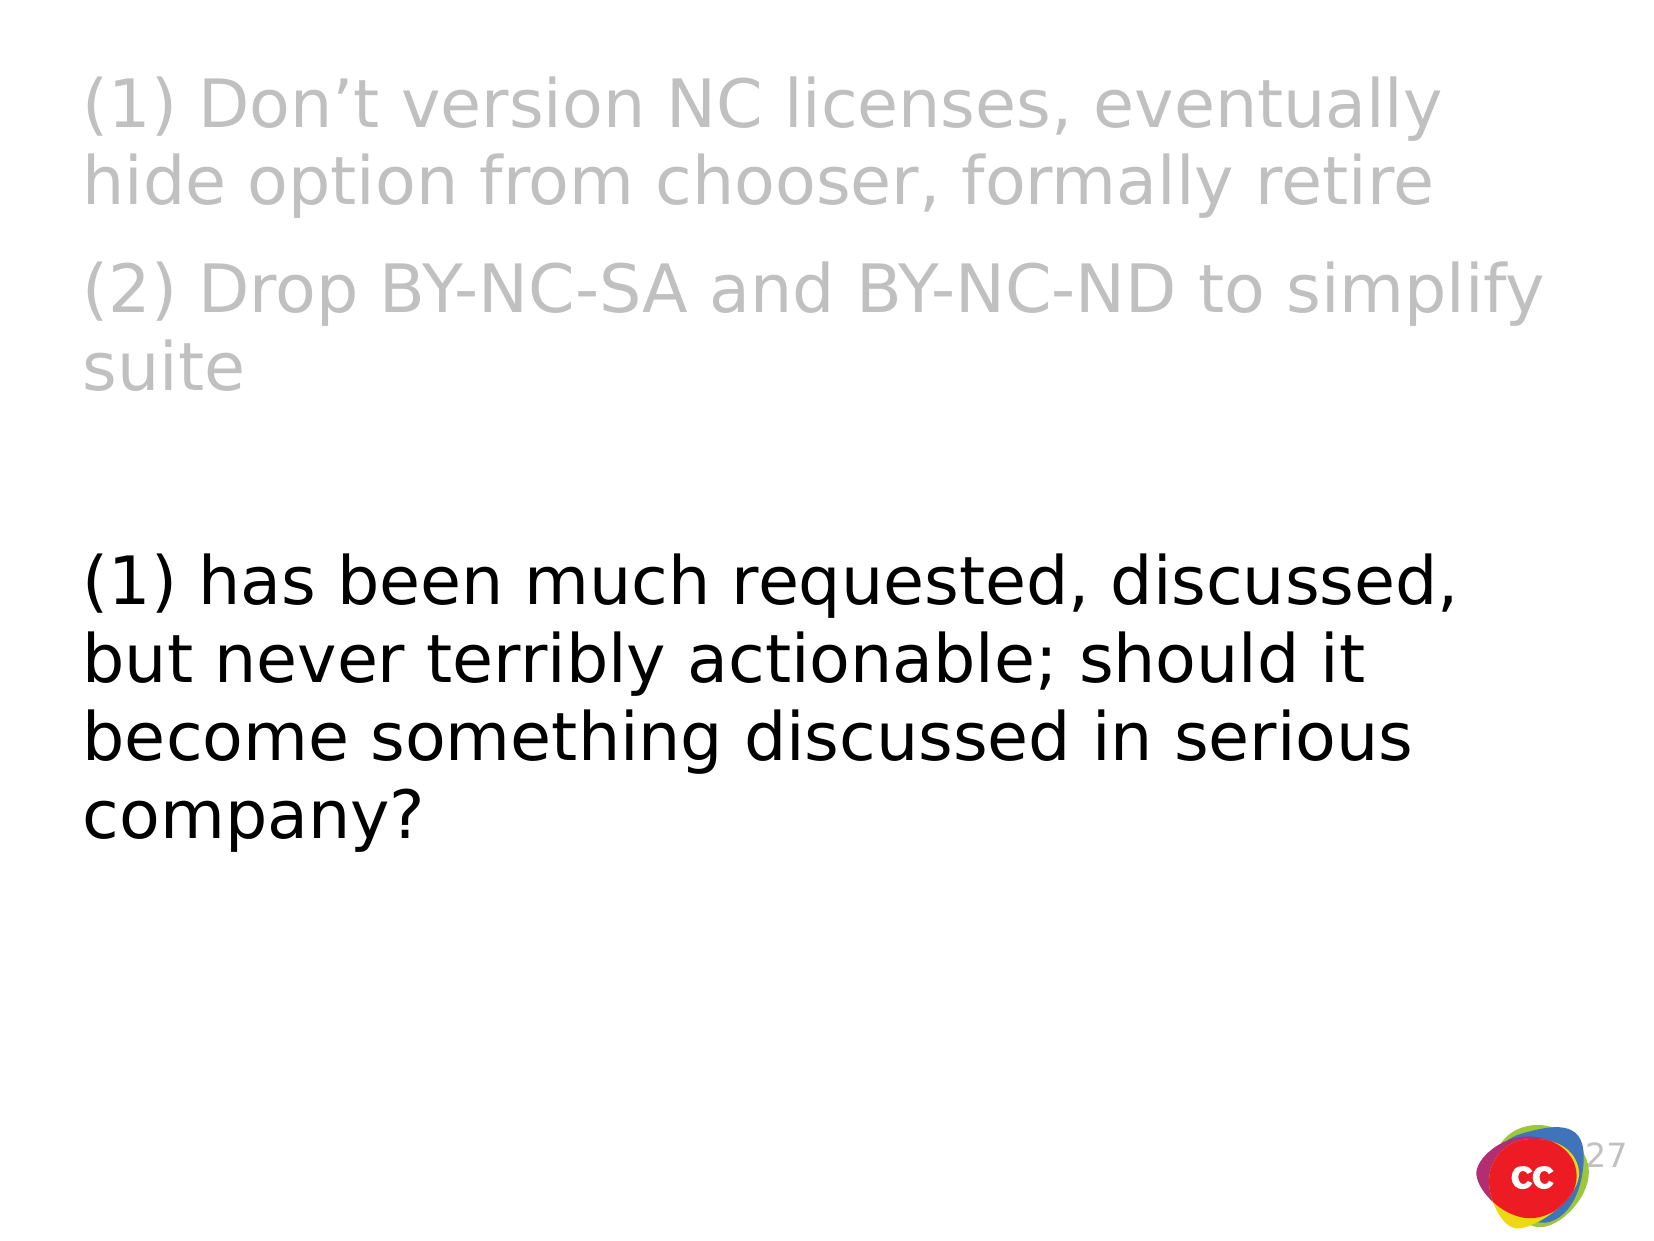

# (1) Don’t version NC licenses, eventually hide option from chooser, formally retire
(2) Drop BY-NC-SA and BY-NC-ND to simplify suite
(1) has been much requested, discussed, but never terribly actionable; should it become something discussed in serious company?